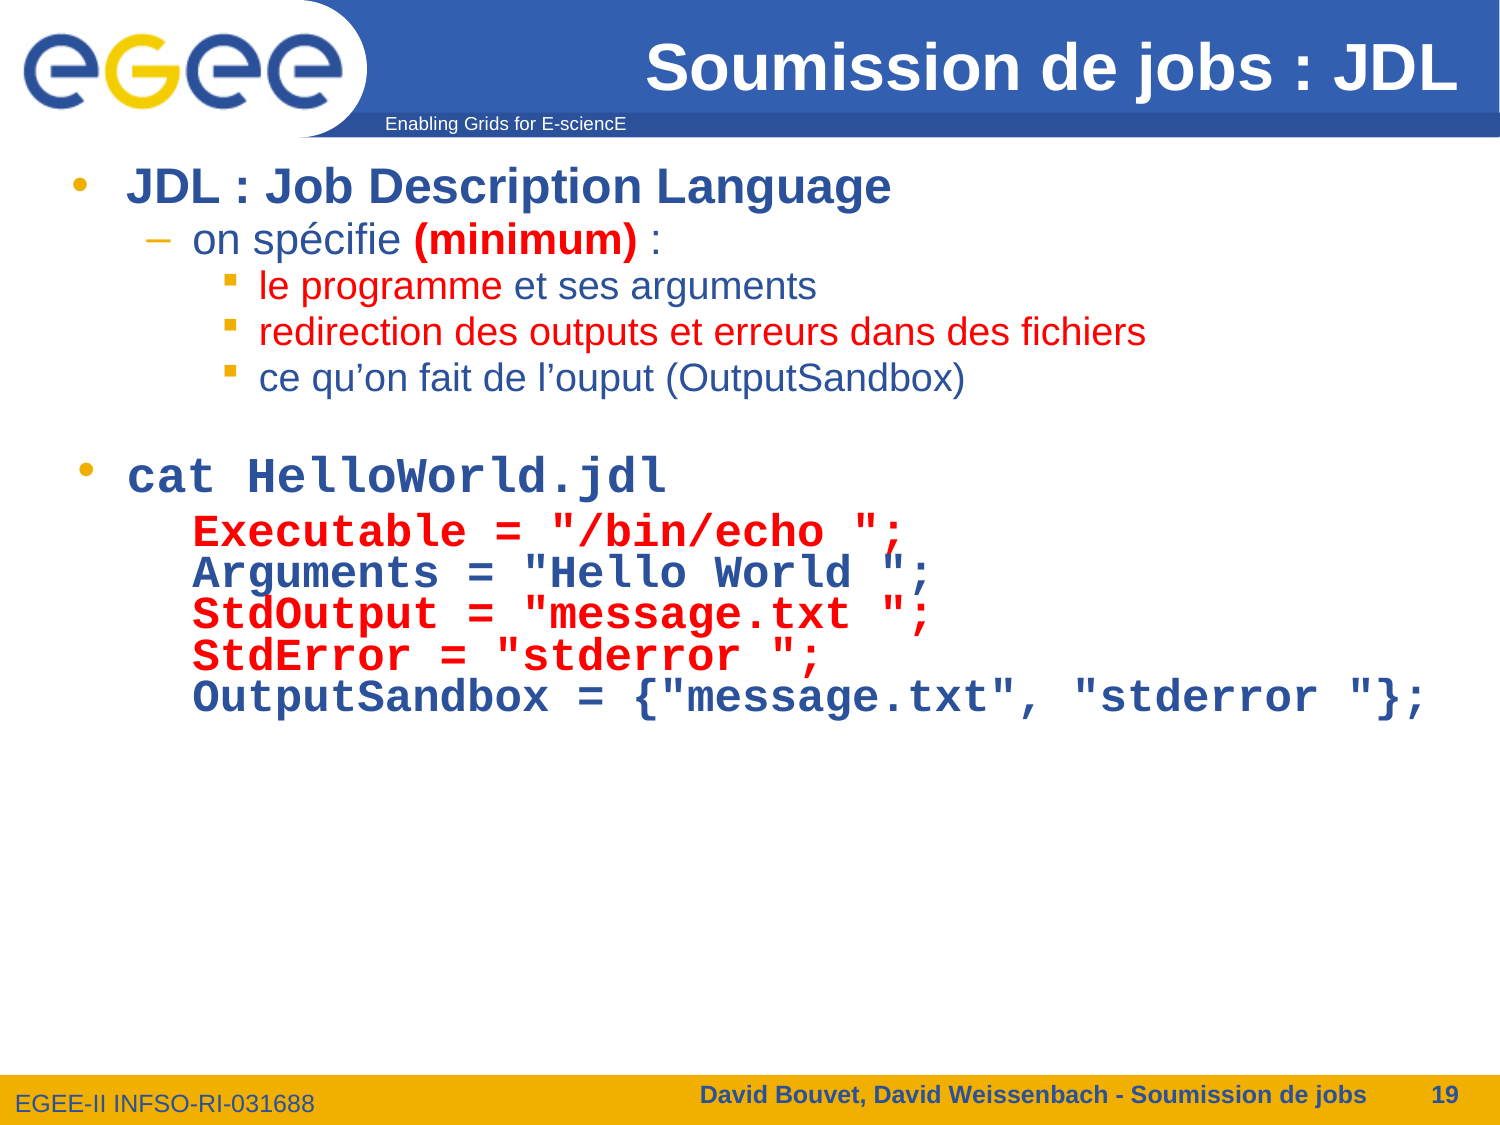

# Soumission de jobs : JDL
JDL : Job Description Language
on spécifie (minimum) :
le programme et ses arguments
redirection des outputs et erreurs dans des fichiers
ce qu’on fait de l’ouput (OutputSandbox)‏
cat HelloWorld.jdl
	Executable = "/bin/echo ";
Arguments = "Hello World ";
StdOutput = "message.txt ";
StdError = "stderror ";
OutputSandbox = {"message.txt", "stderror "};
David Bouvet, David Weissenbach - Soumission de jobs
19